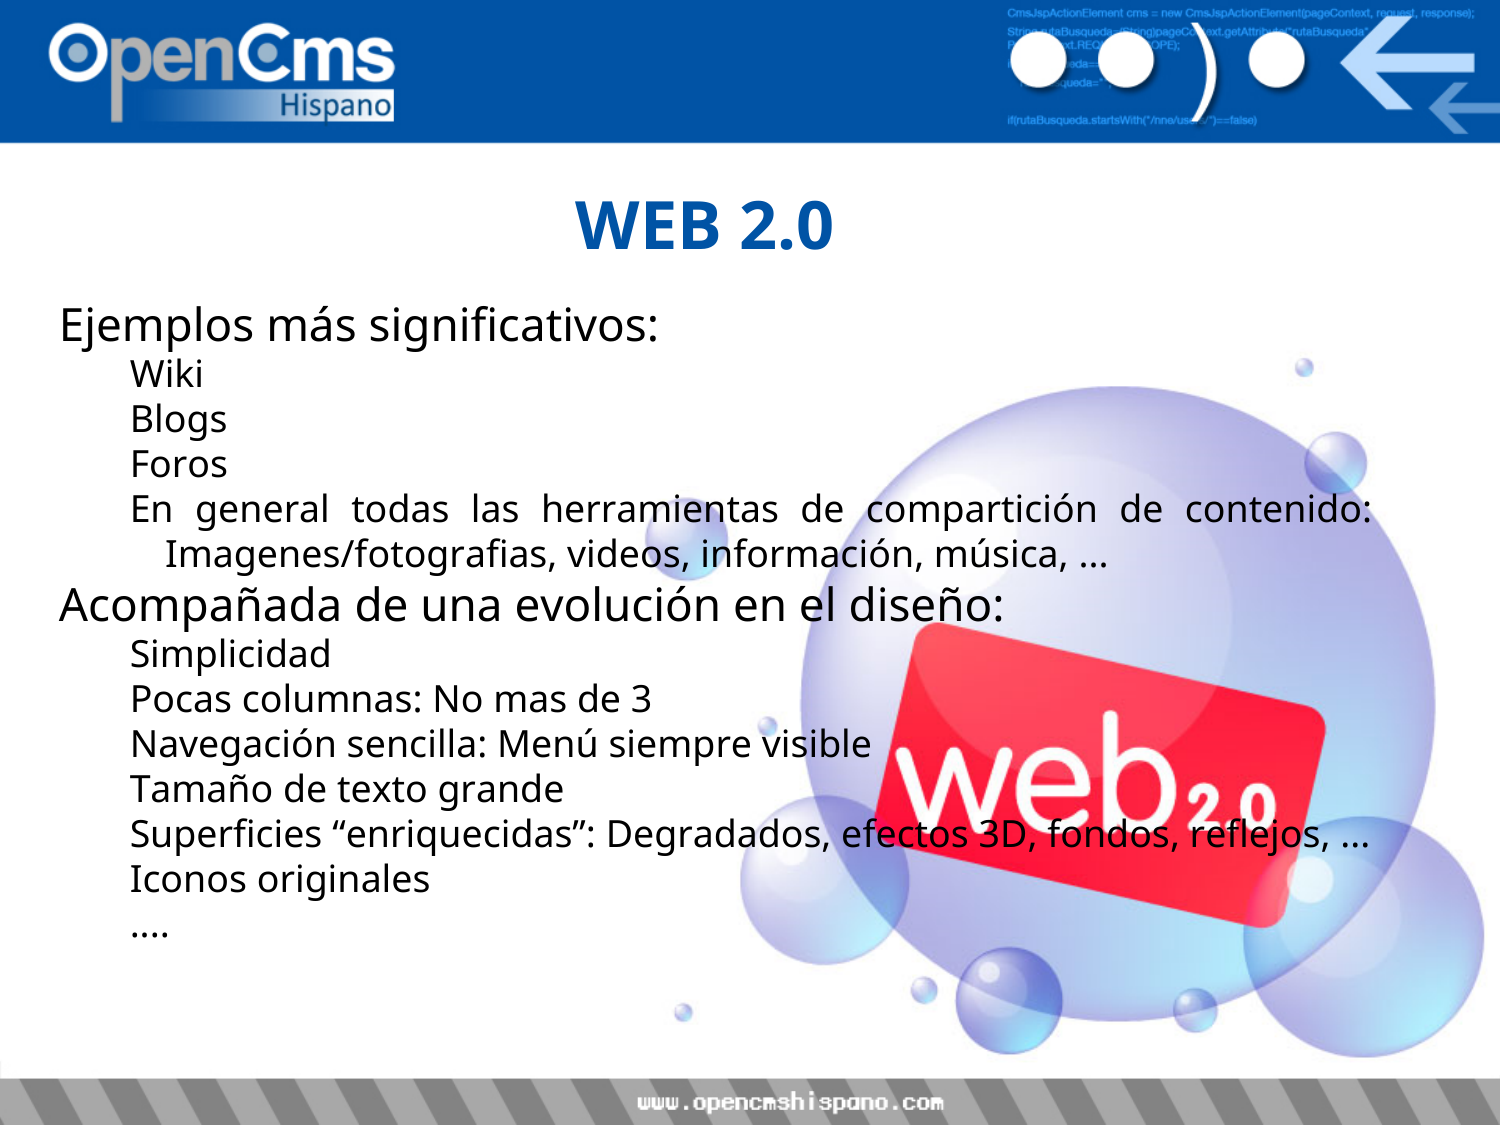

WEB 2.0
Ejemplos más significativos:
Wiki
Blogs
Foros
En general todas las herramientas de compartición de contenido: Imagenes/fotografias, videos, información, música, ...
Acompañada de una evolución en el diseño:
Simplicidad
Pocas columnas: No mas de 3
Navegación sencilla: Menú siempre visible
Tamaño de texto grande
Superficies “enriquecidas”: Degradados, efectos 3D, fondos, reflejos, ...
Iconos originales
....